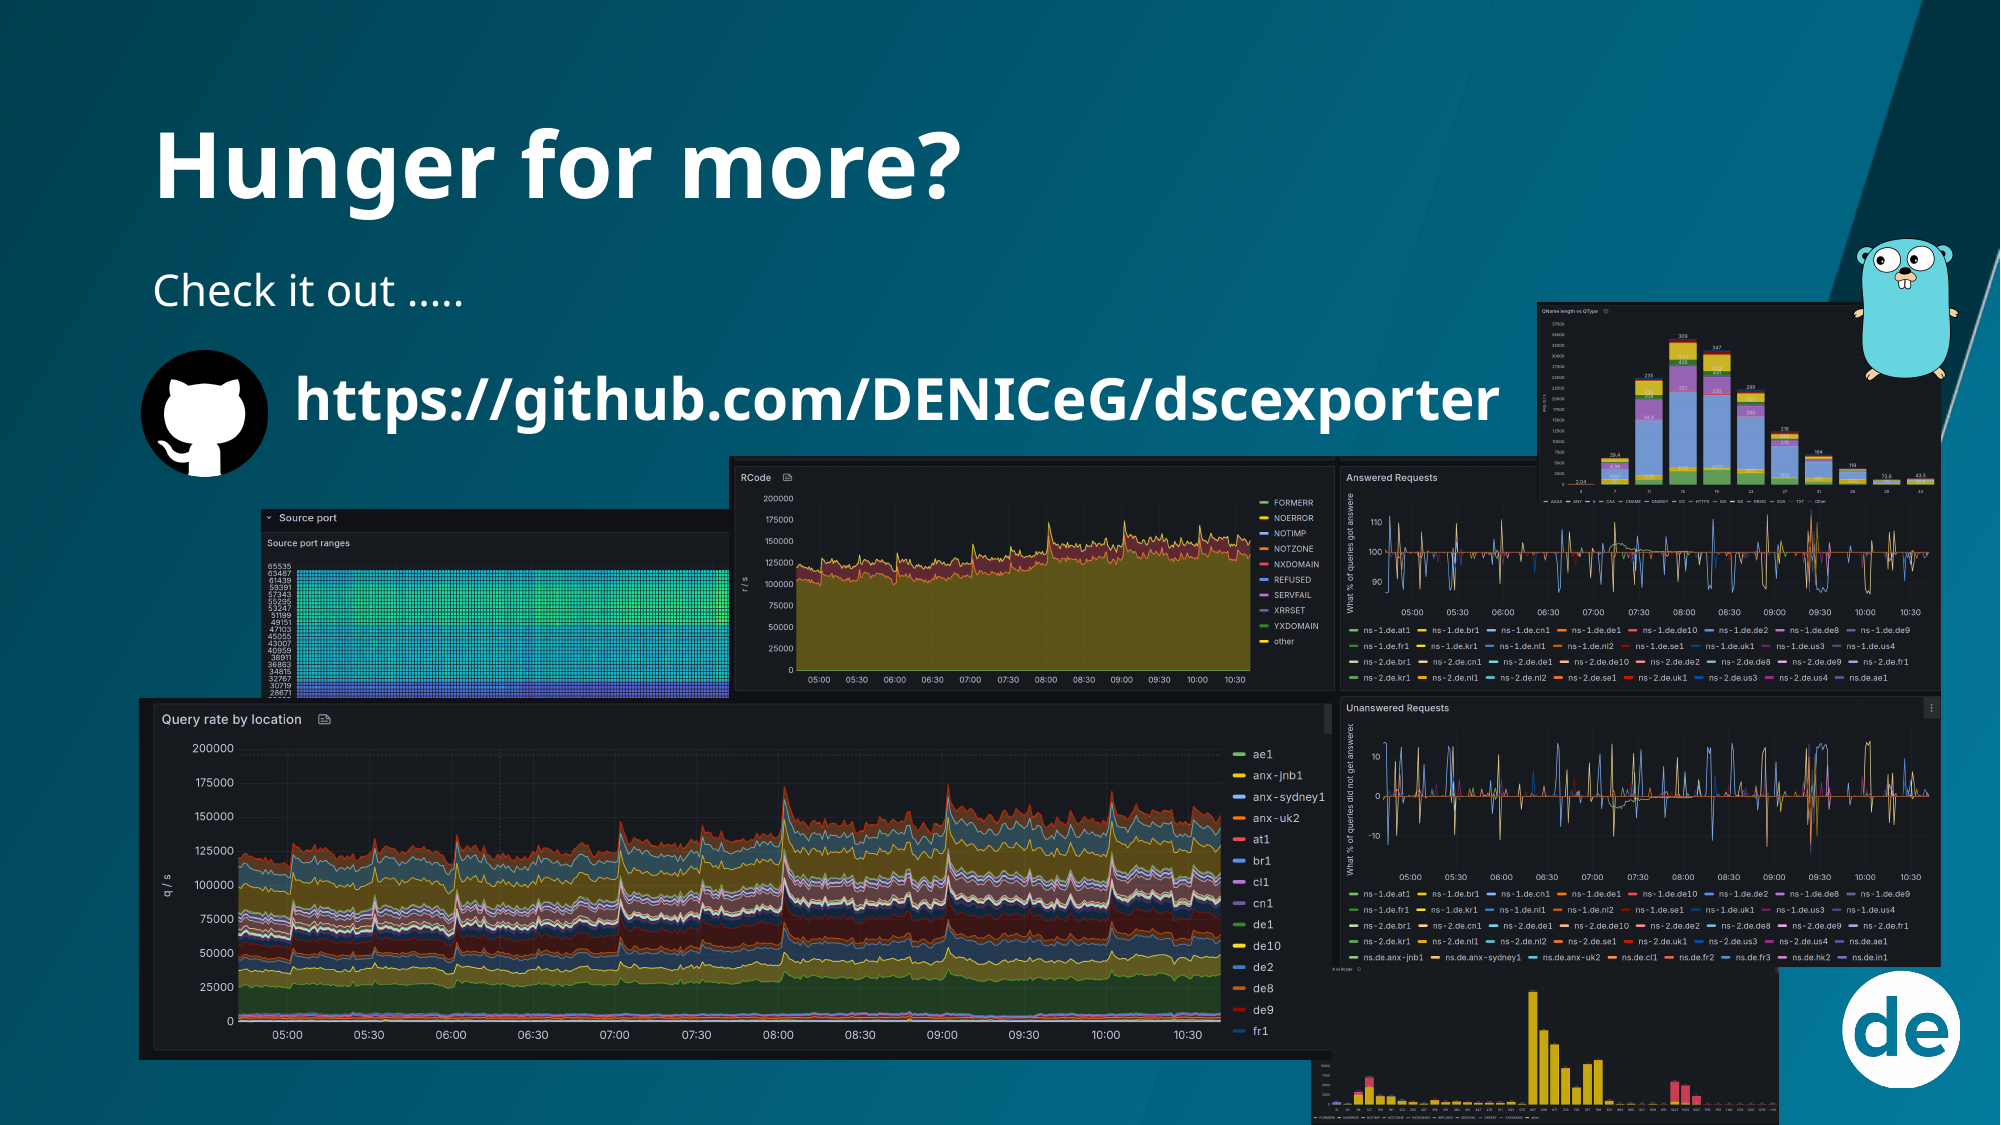

Hunger for more?
# Check it out …..
https://github.com/DENICeG/dscexporter